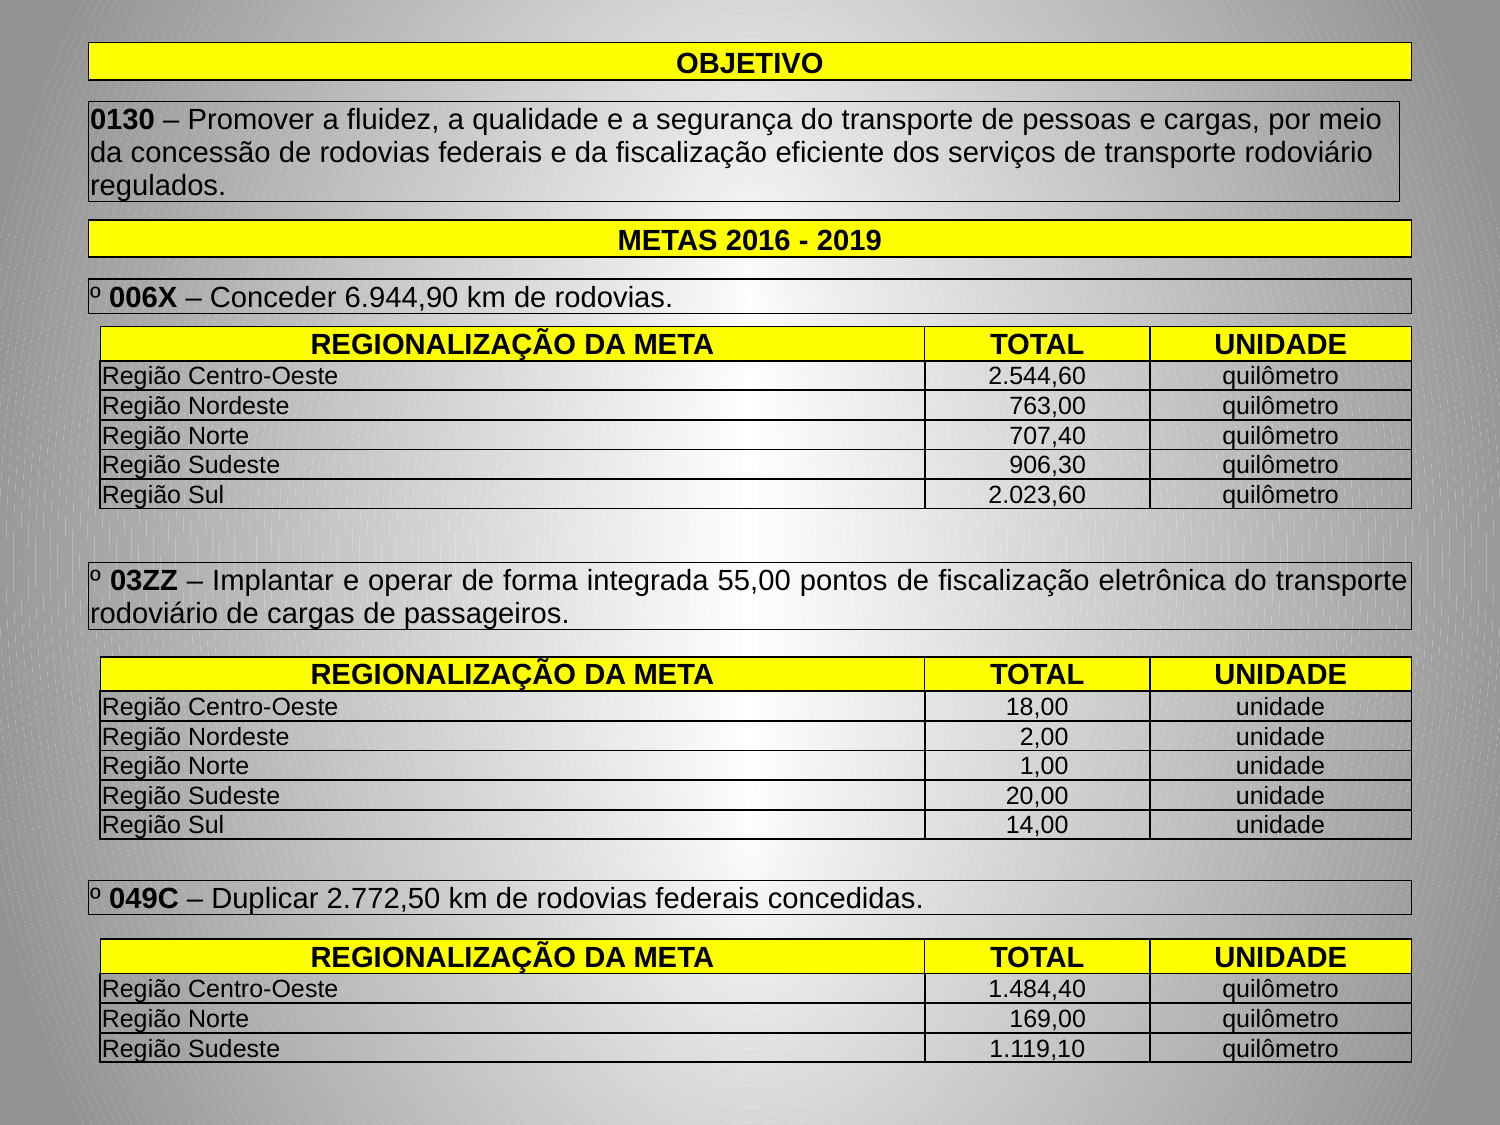

| OBJETIVO |
| --- |
| 0130 – Promover a fluidez, a qualidade e a segurança do transporte de pessoas e cargas, por meio da concessão de rodovias federais e da fiscalização eficiente dos serviços de transporte rodoviário regulados. |
| --- |
| METAS 2016 - 2019 |
| --- |
| º 006X – Conceder 6.944,90 km de rodovias. |
| --- |
| REGIONALIZAÇÃO DA META | TOTAL | UNIDADE |
| --- | --- | --- |
| Região Centro-Oeste | 2.544,60 | quilômetro |
| Região Nordeste | 763,00 | quilômetro |
| Região Norte | 707,40 | quilômetro |
| Região Sudeste | 906,30 | quilômetro |
| Região Sul | 2.023,60 | quilômetro |
| º 03ZZ – Implantar e operar de forma integrada 55,00 pontos de fiscalização eletrônica do transporte rodoviário de cargas de passageiros. |
| --- |
| REGIONALIZAÇÃO DA META | TOTAL | UNIDADE |
| --- | --- | --- |
| Região Centro-Oeste | 18,00 | unidade |
| Região Nordeste | 2,00 | unidade |
| Região Norte | 1,00 | unidade |
| Região Sudeste | 20,00 | unidade |
| Região Sul | 14,00 | unidade |
| º 049C – Duplicar 2.772,50 km de rodovias federais concedidas. |
| --- |
| REGIONALIZAÇÃO DA META | TOTAL | UNIDADE |
| --- | --- | --- |
| Região Centro-Oeste | 1.484,40 | quilômetro |
| Região Norte | 169,00 | quilômetro |
| Região Sudeste | 1.119,10 | quilômetro |